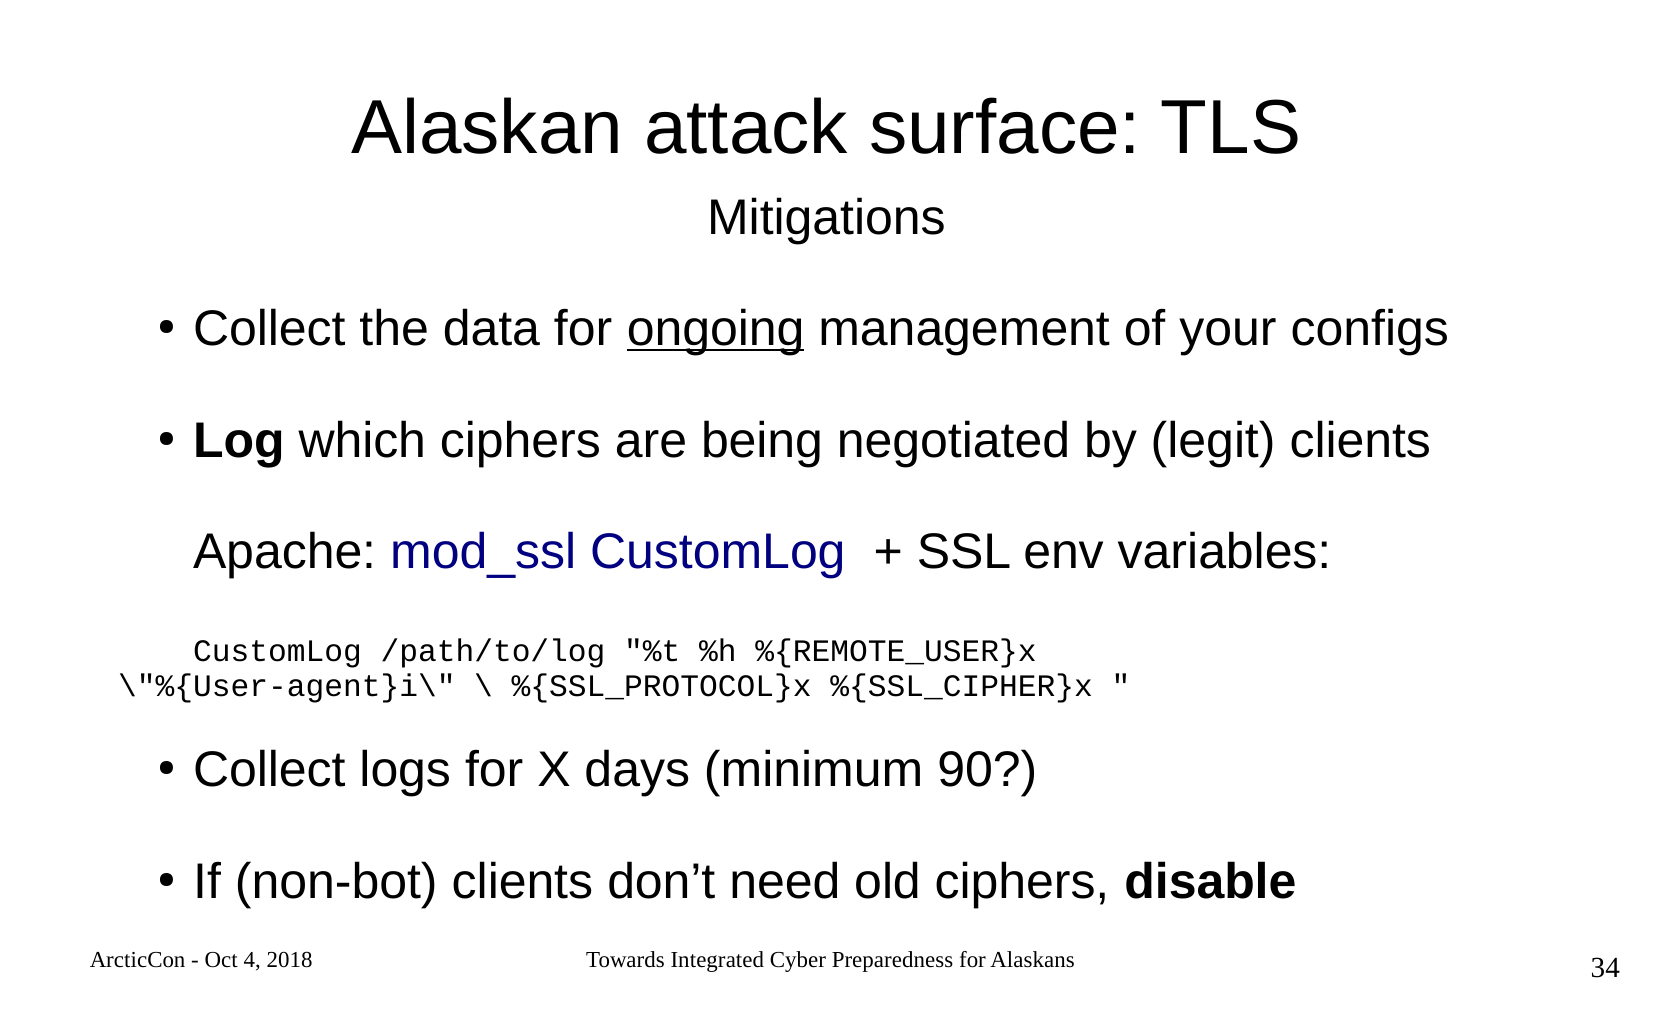

# Alaskan attack surface: TLS
Mitigations
Collect the data for ongoing management of your configs
Log which ciphers are being negotiated by (legit) clients
Apache: mod_ssl CustomLog + SSL env variables:
CustomLog /path/to/log "%t %h %{REMOTE_USER}x
\"%{User-agent}i\" \ %{SSL_PROTOCOL}x %{SSL_CIPHER}x "
Collect logs for X days (minimum 90?)
If (non-bot) clients don’t need old ciphers, disable